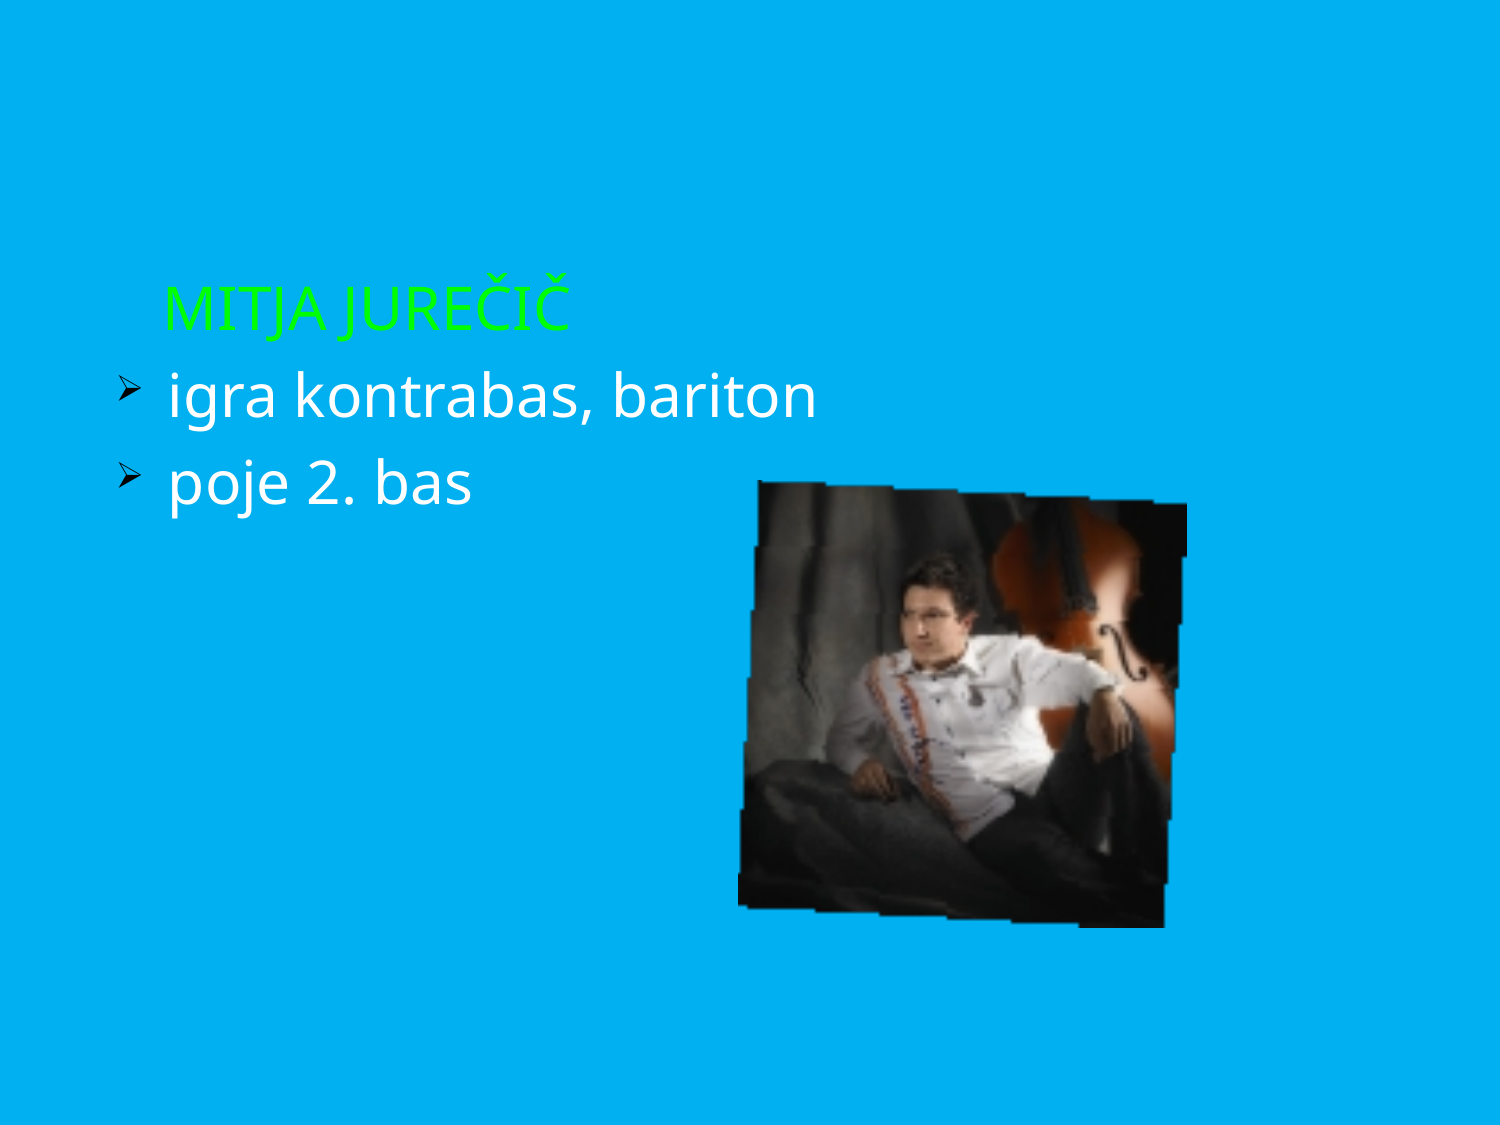

#
 MITJA JUREČIČ
igra kontrabas, bariton
poje 2. bas